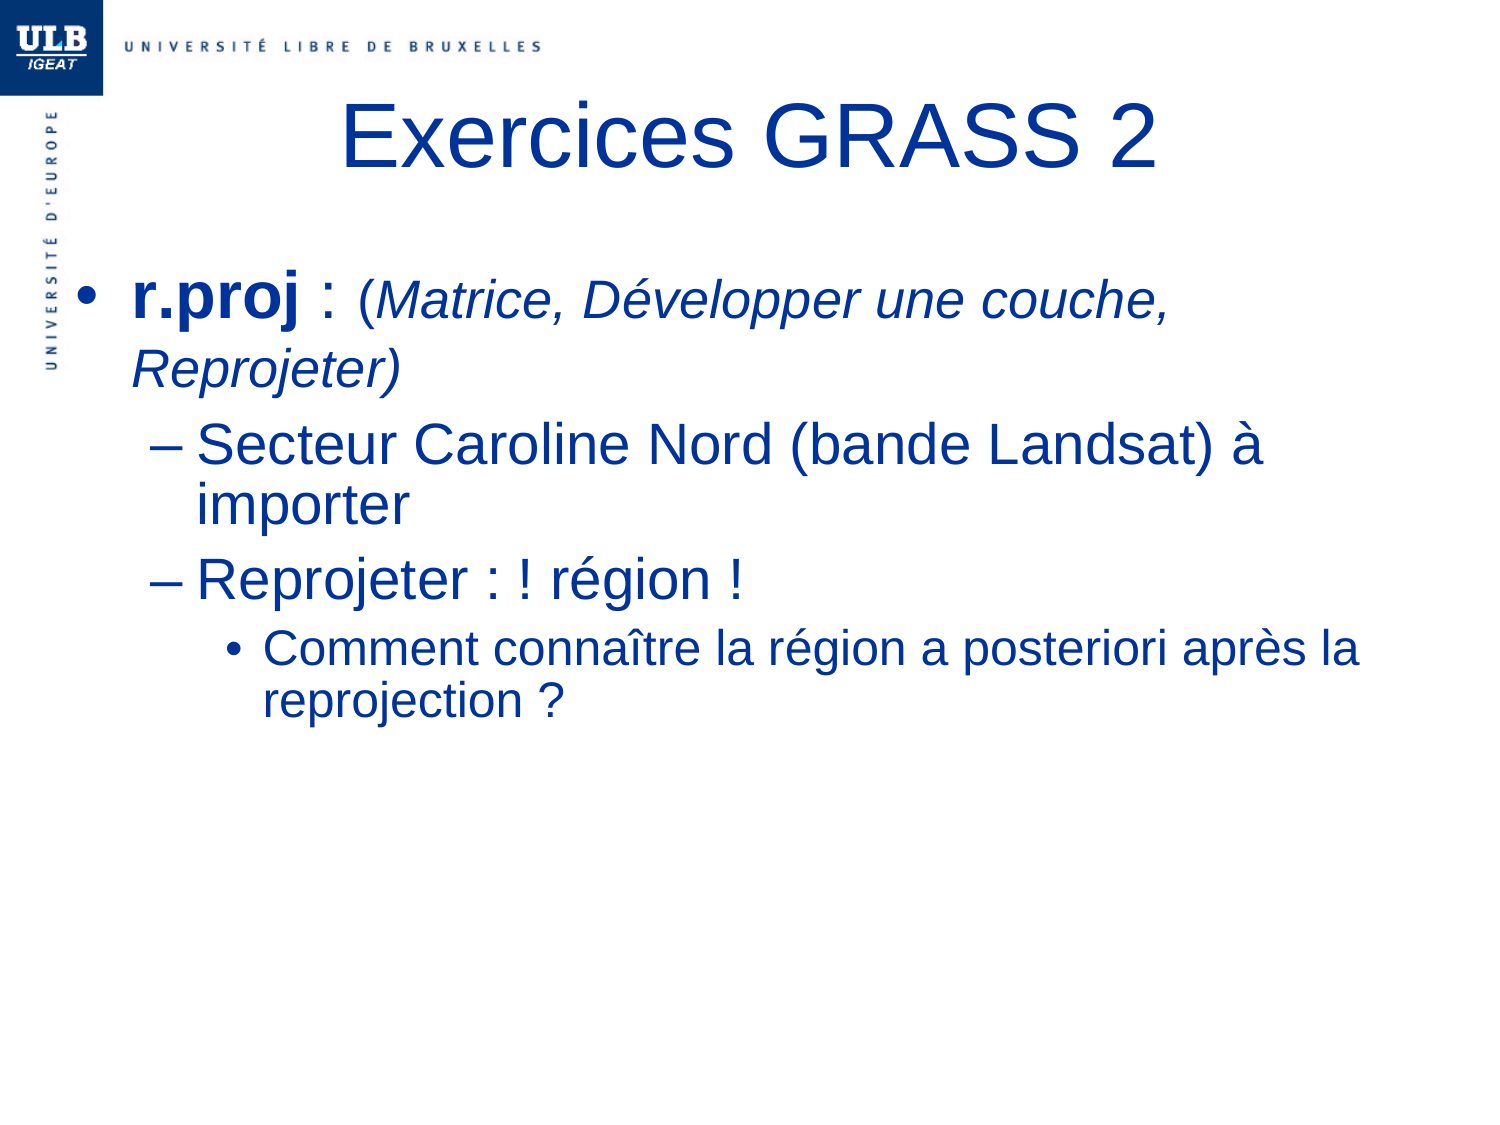

# Exercices GRASS 2
r.proj : (Matrice, Développer une couche, Reprojeter)
Secteur Caroline Nord (bande Landsat) à importer
Reprojeter : ! région !
Comment connaître la région a posteriori après la reprojection ?